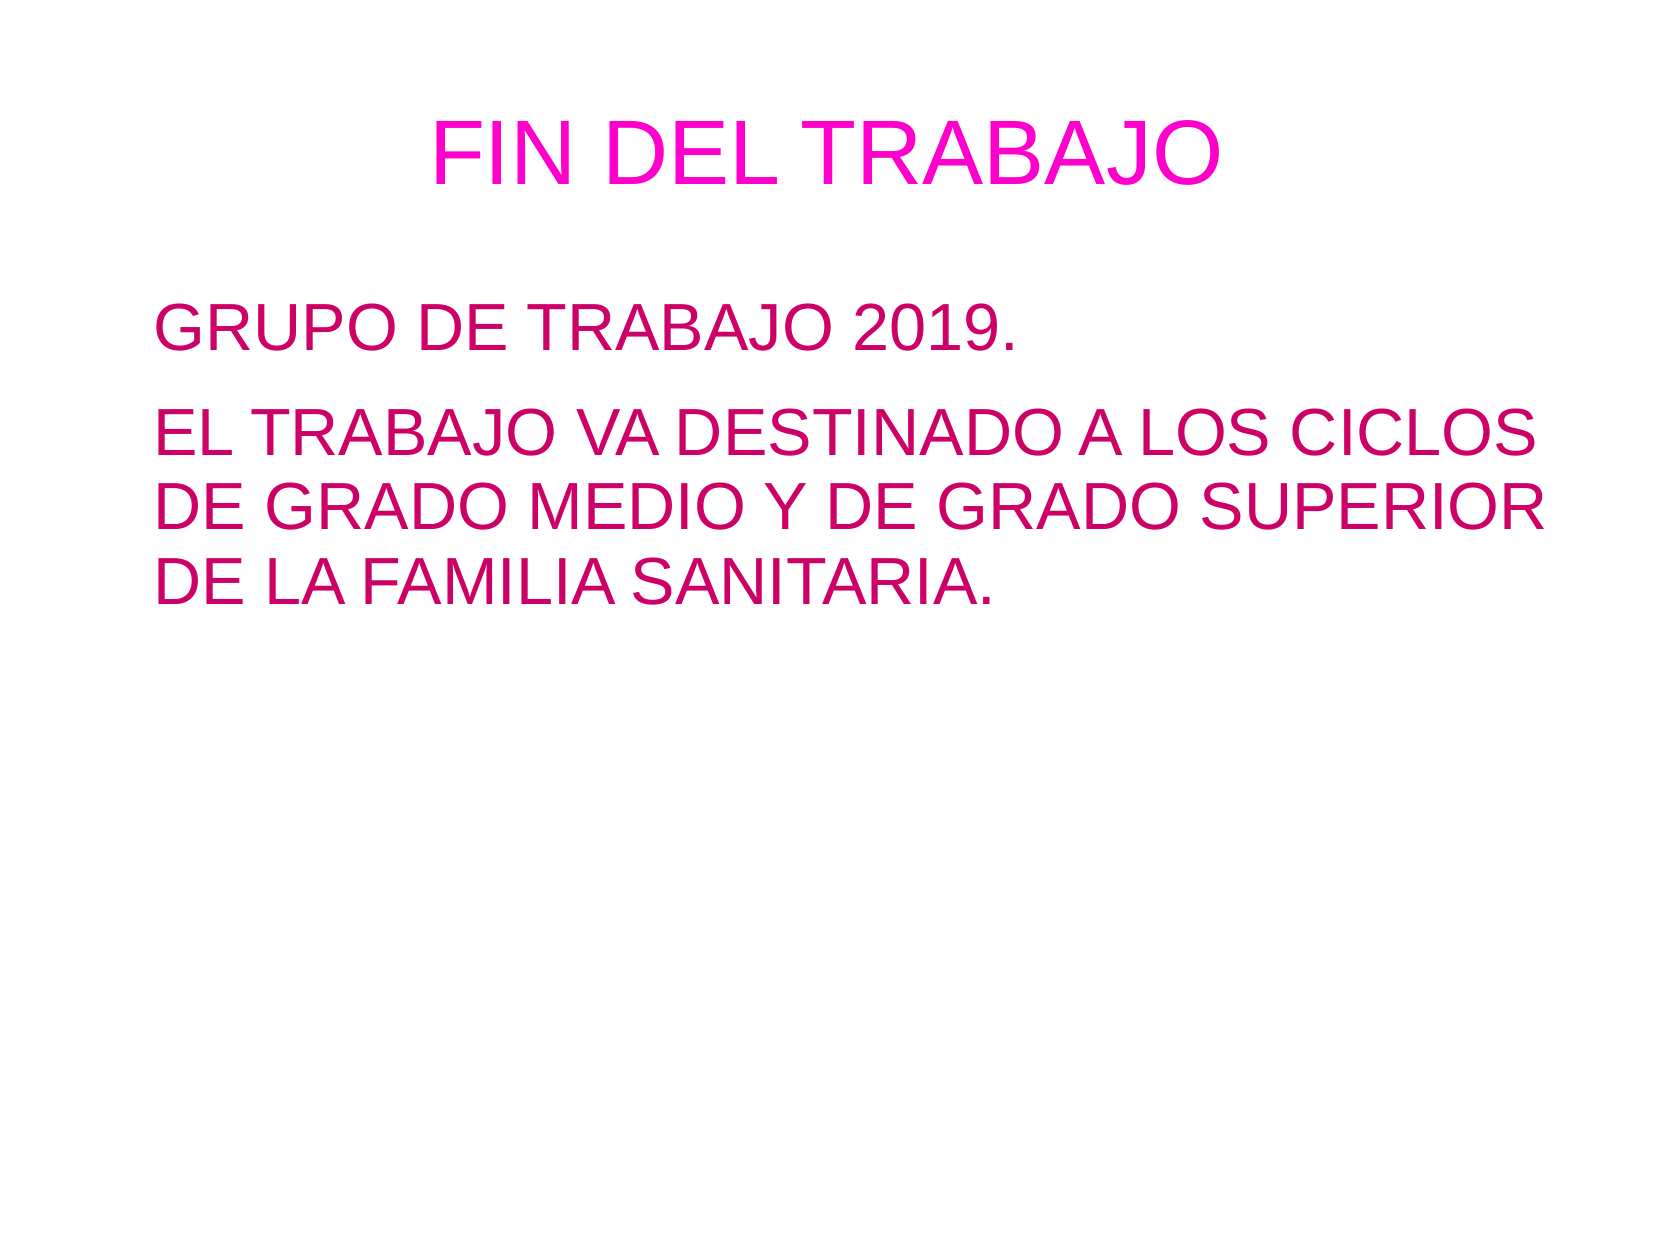

# FIN DEL TRABAJO
GRUPO DE TRABAJO 2019.
EL TRABAJO VA DESTINADO A LOS CICLOS DE GRADO MEDIO Y DE GRADO SUPERIOR DE LA FAMILIA SANITARIA.